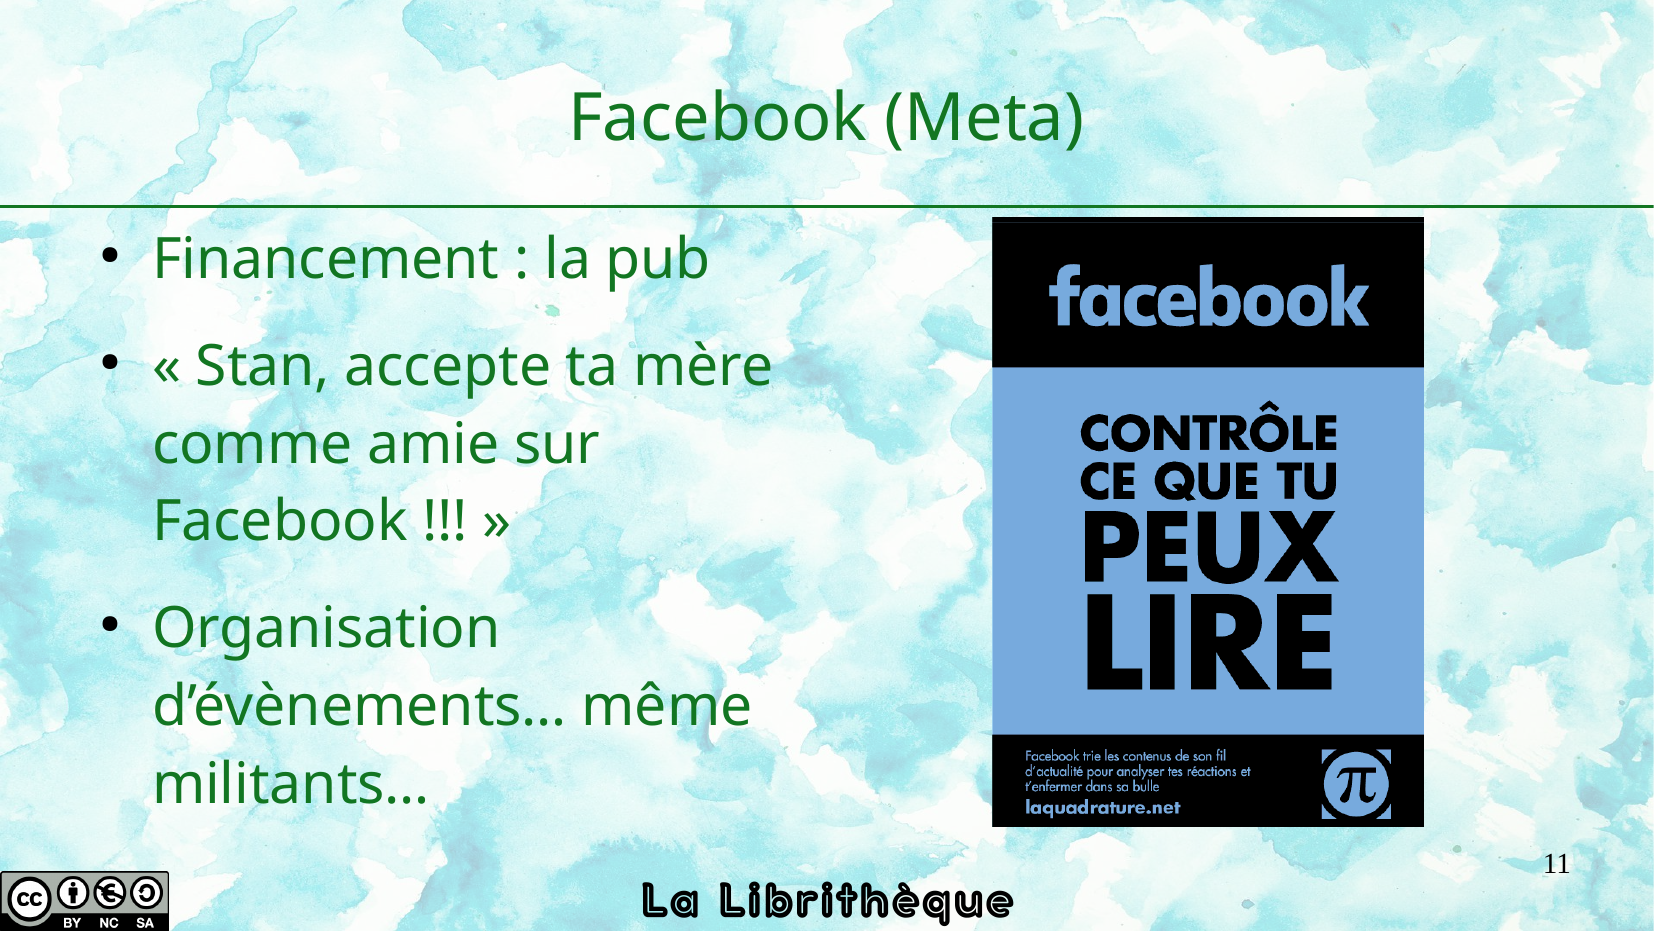

# Facebook (Meta)
Financement : la pub
« Stan, accepte ta mère comme amie sur Facebook !!! »
Organisation d’évènements… même militants…
11